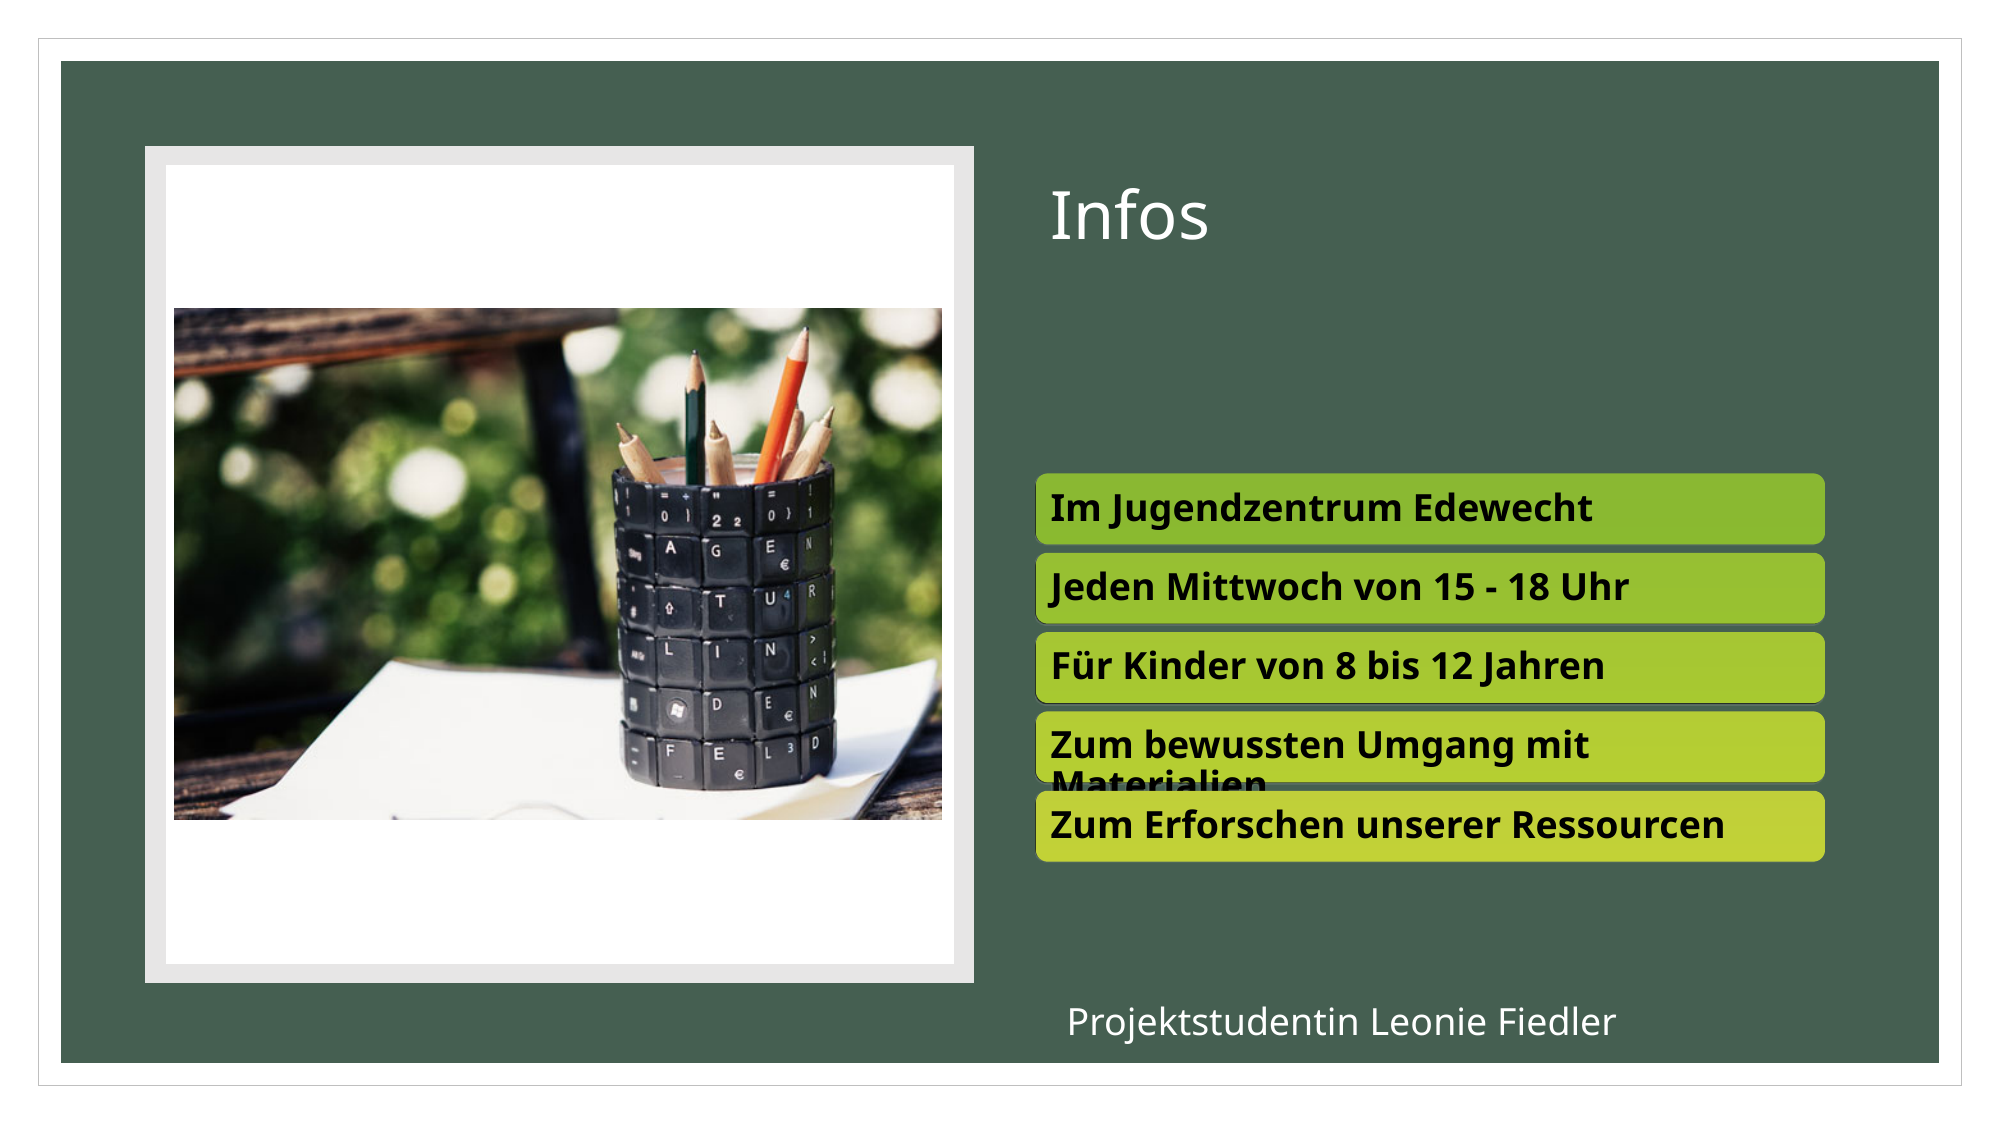

# Infos
Im Jugendzentrum Edewecht
Jeden Mittwoch von 15 - 18 Uhr
Für Kinder von 8 bis 12 Jahren
Zum bewussten Umgang mit Materialien
Zum Erforschen unserer Ressourcen
Projektstudentin Leonie Fiedler